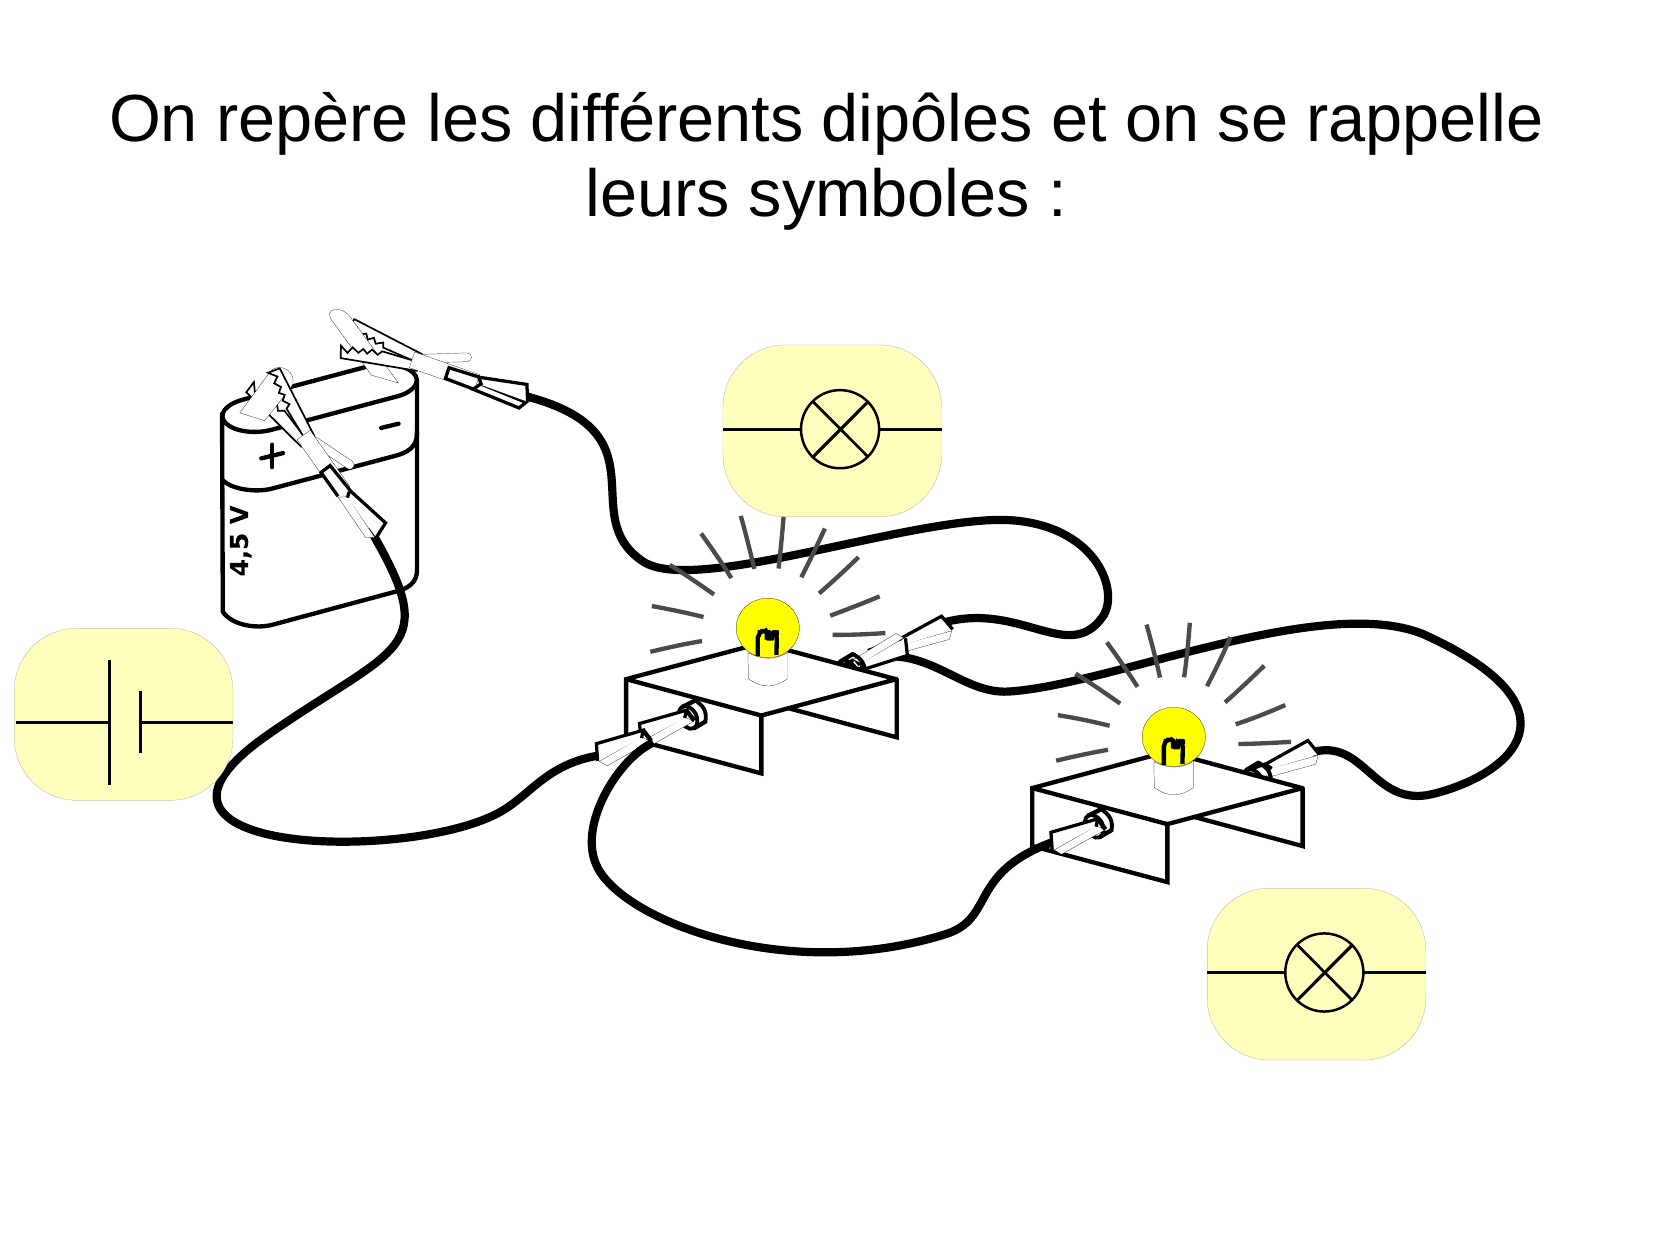

# On repère les différents dipôles et on se rappelle leurs symboles :